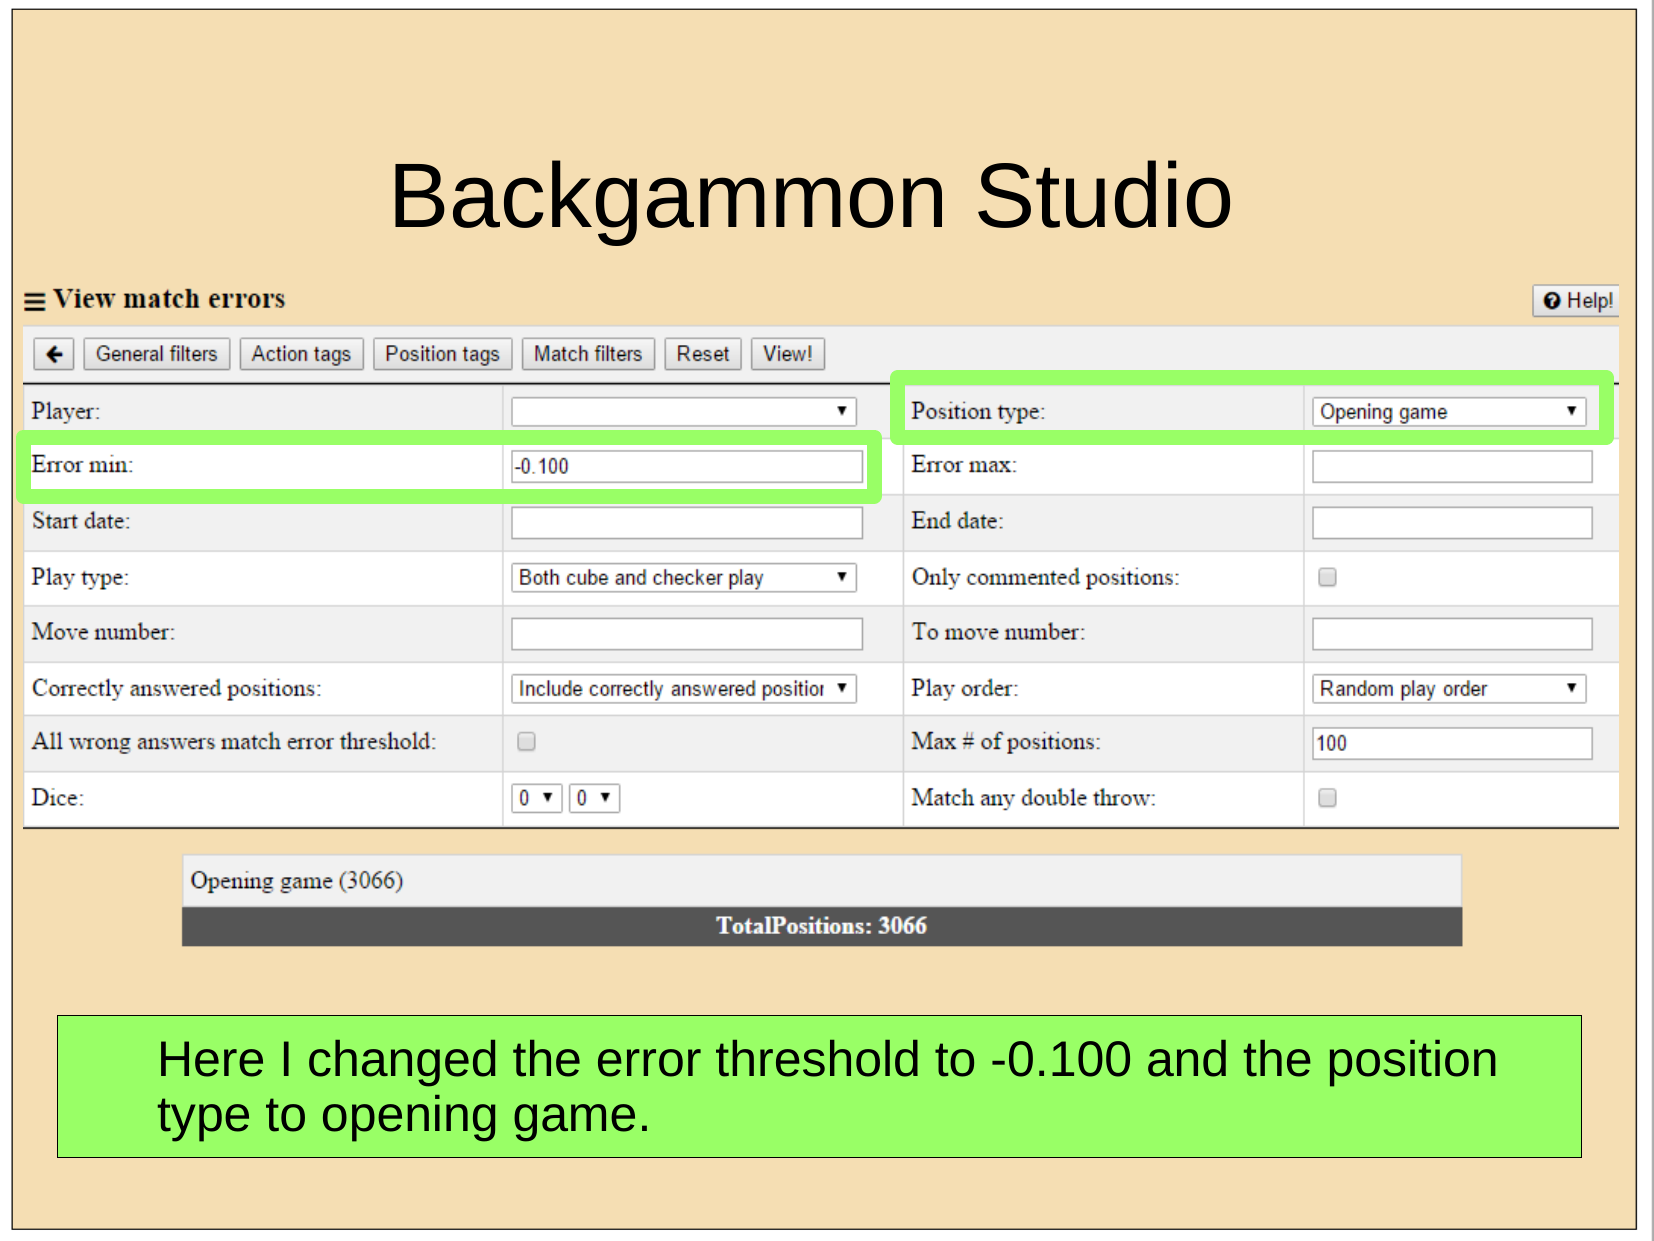

# Backgammon Studio
Here I changed the error threshold to -0.100 and the position
type to opening game.